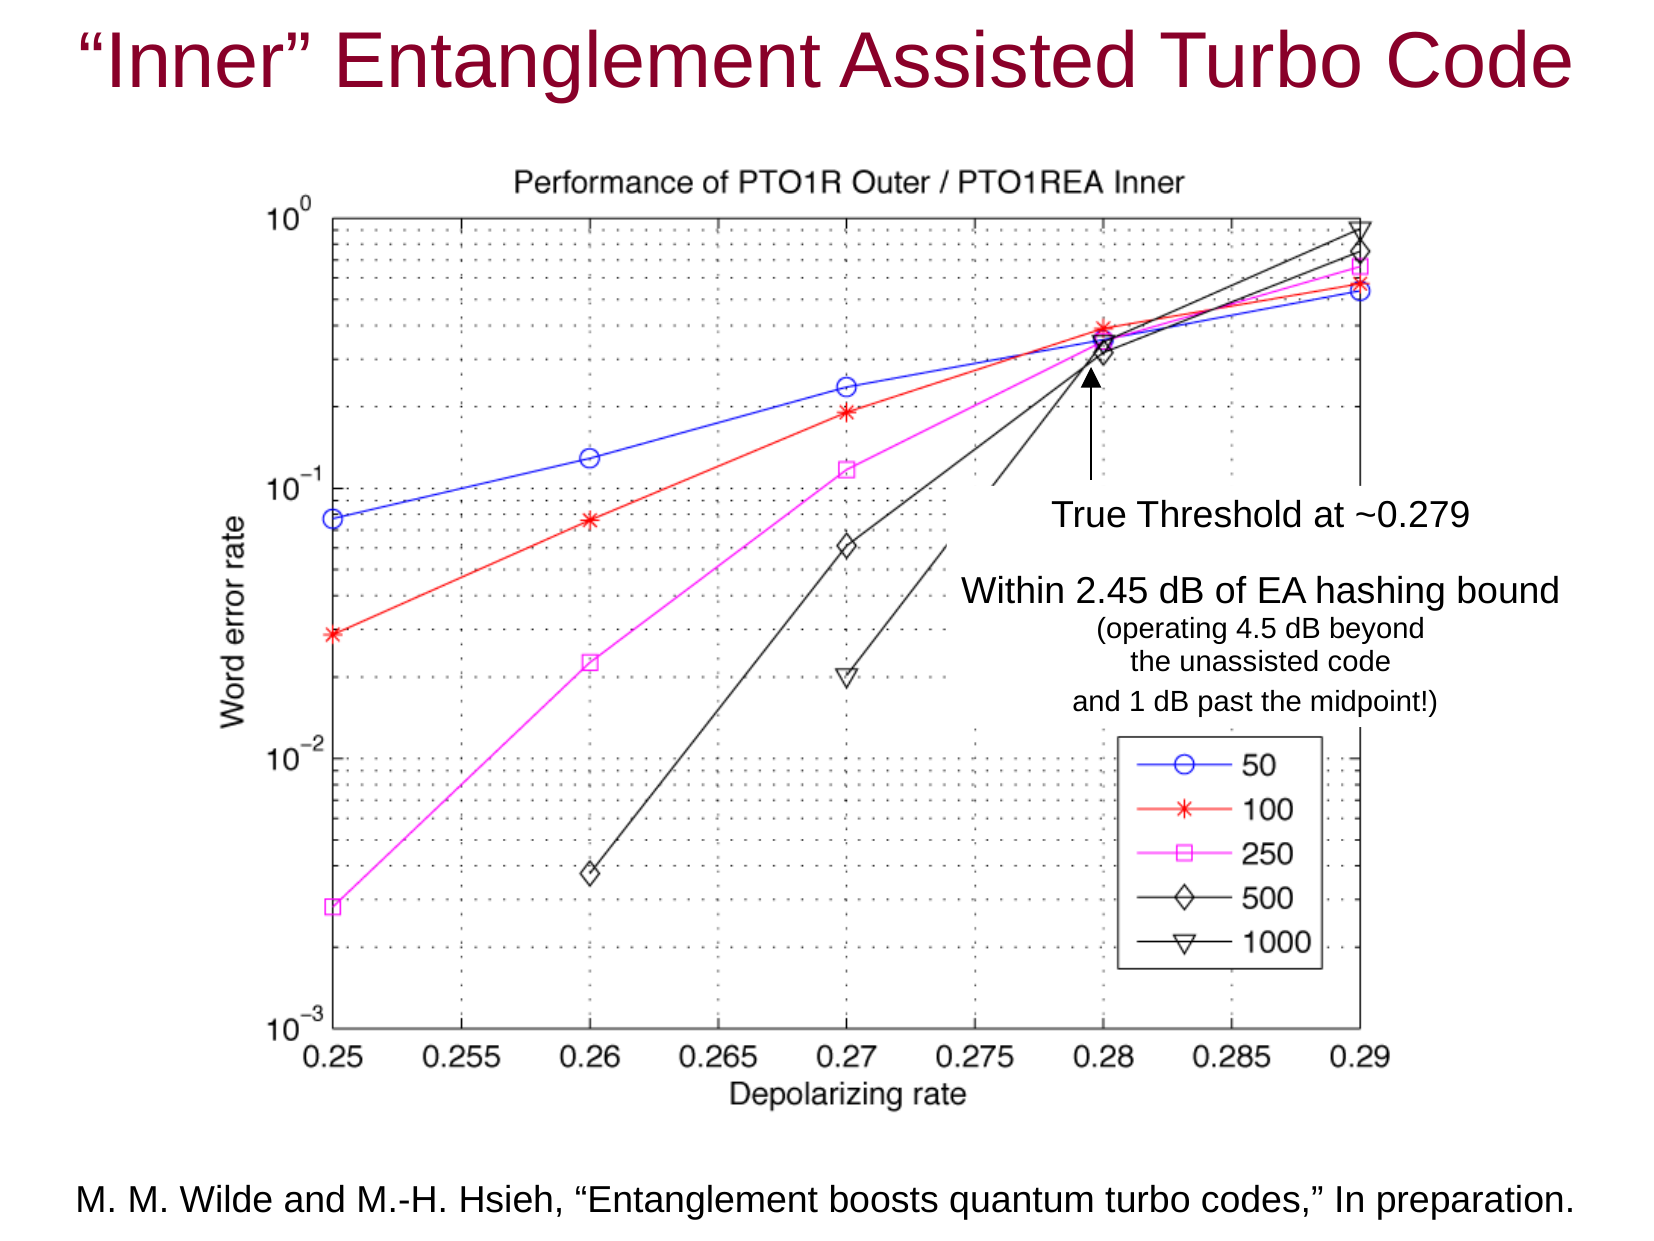

# “Inner” Entanglement Assisted Turbo Code
True Threshold at ~0.279
Within 2.45 dB of EA hashing bound
(operating 4.5 dB beyond
the unassisted code
and 1 dB past the midpoint!)
M. M. Wilde and M.-H. Hsieh, “Entanglement boosts quantum turbo codes,” In preparation.